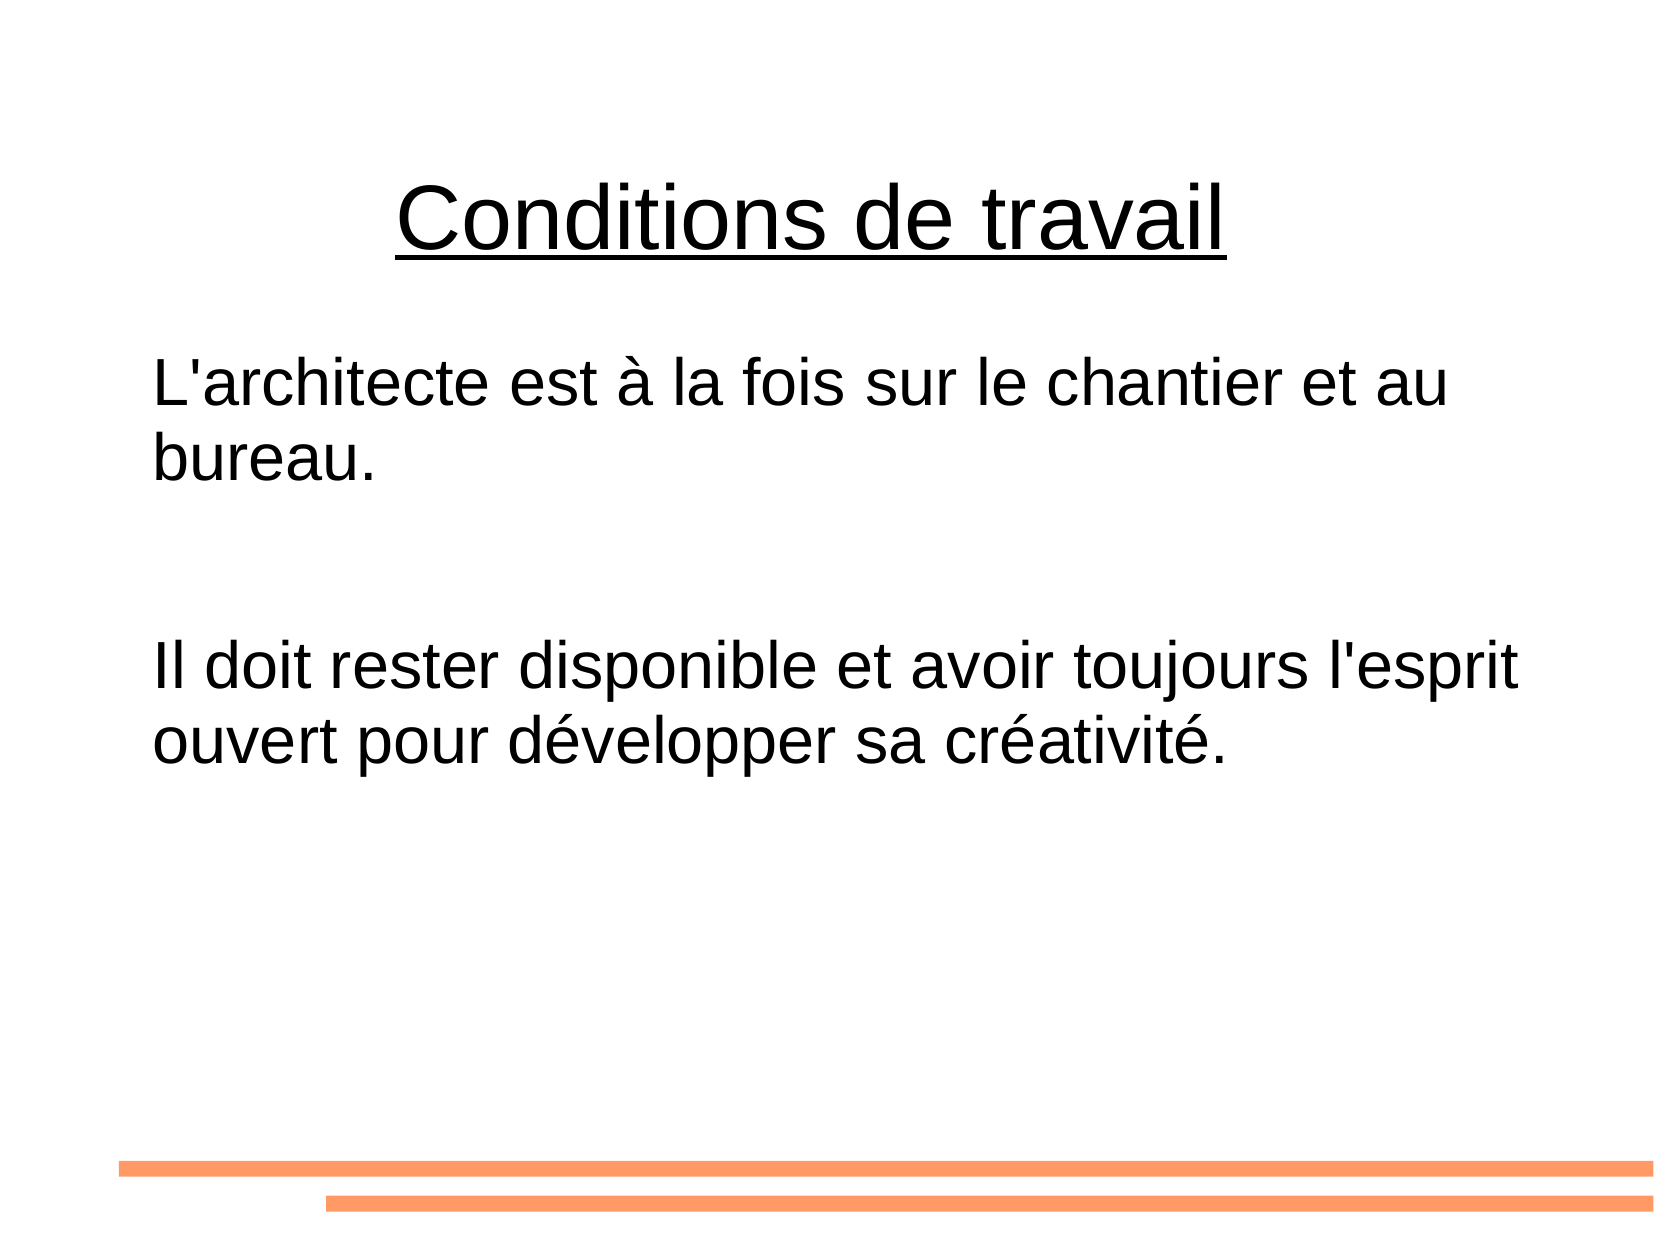

# Conditions de travail
L'architecte est à la fois sur le chantier et au bureau.
Il doit rester disponible et avoir toujours l'esprit ouvert pour développer sa créativité.